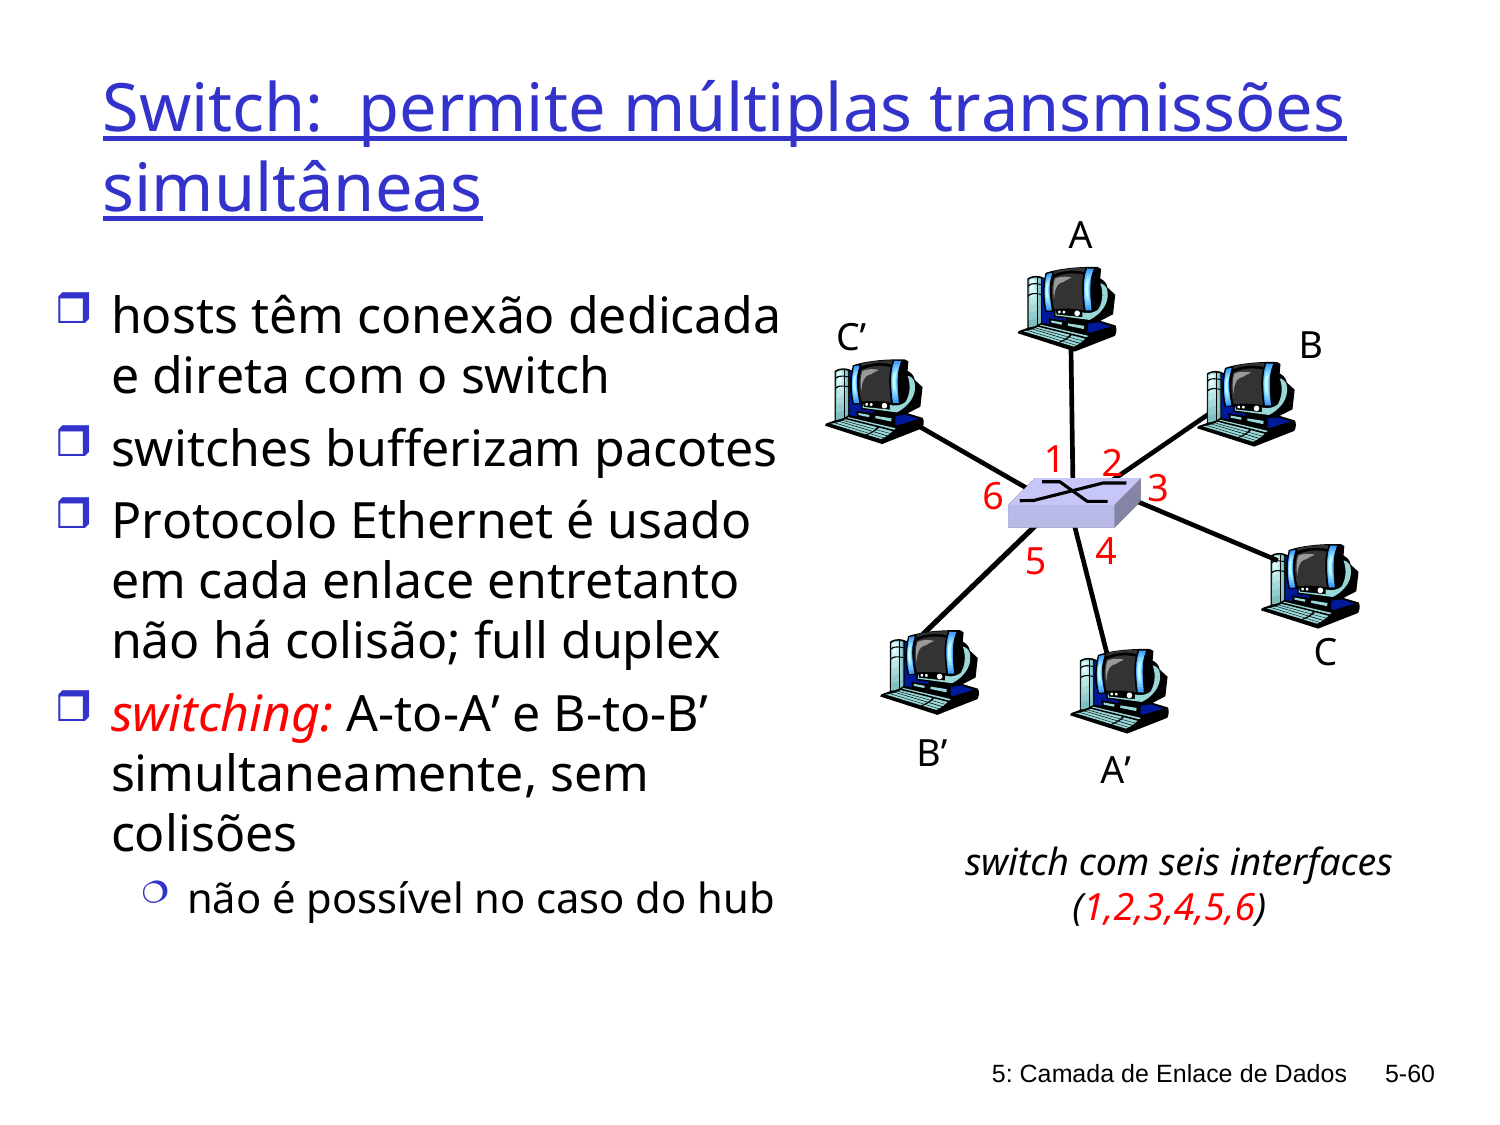

# Switch: permite múltiplas transmissões simultâneas
A
hosts têm conexão dedicada e direta com o switch
switches bufferizam pacotes
Protocolo Ethernet é usado em cada enlace entretanto não há colisão; full duplex
switching: A-to-A’ e B-to-B’ simultaneamente, sem colisões
não é possível no caso do hub
C’
B
1
2
3
6
4
5
C
B’
A’
switch com seis interfaces
(1,2,3,4,5,6)
5: Camada de Enlace de Dados